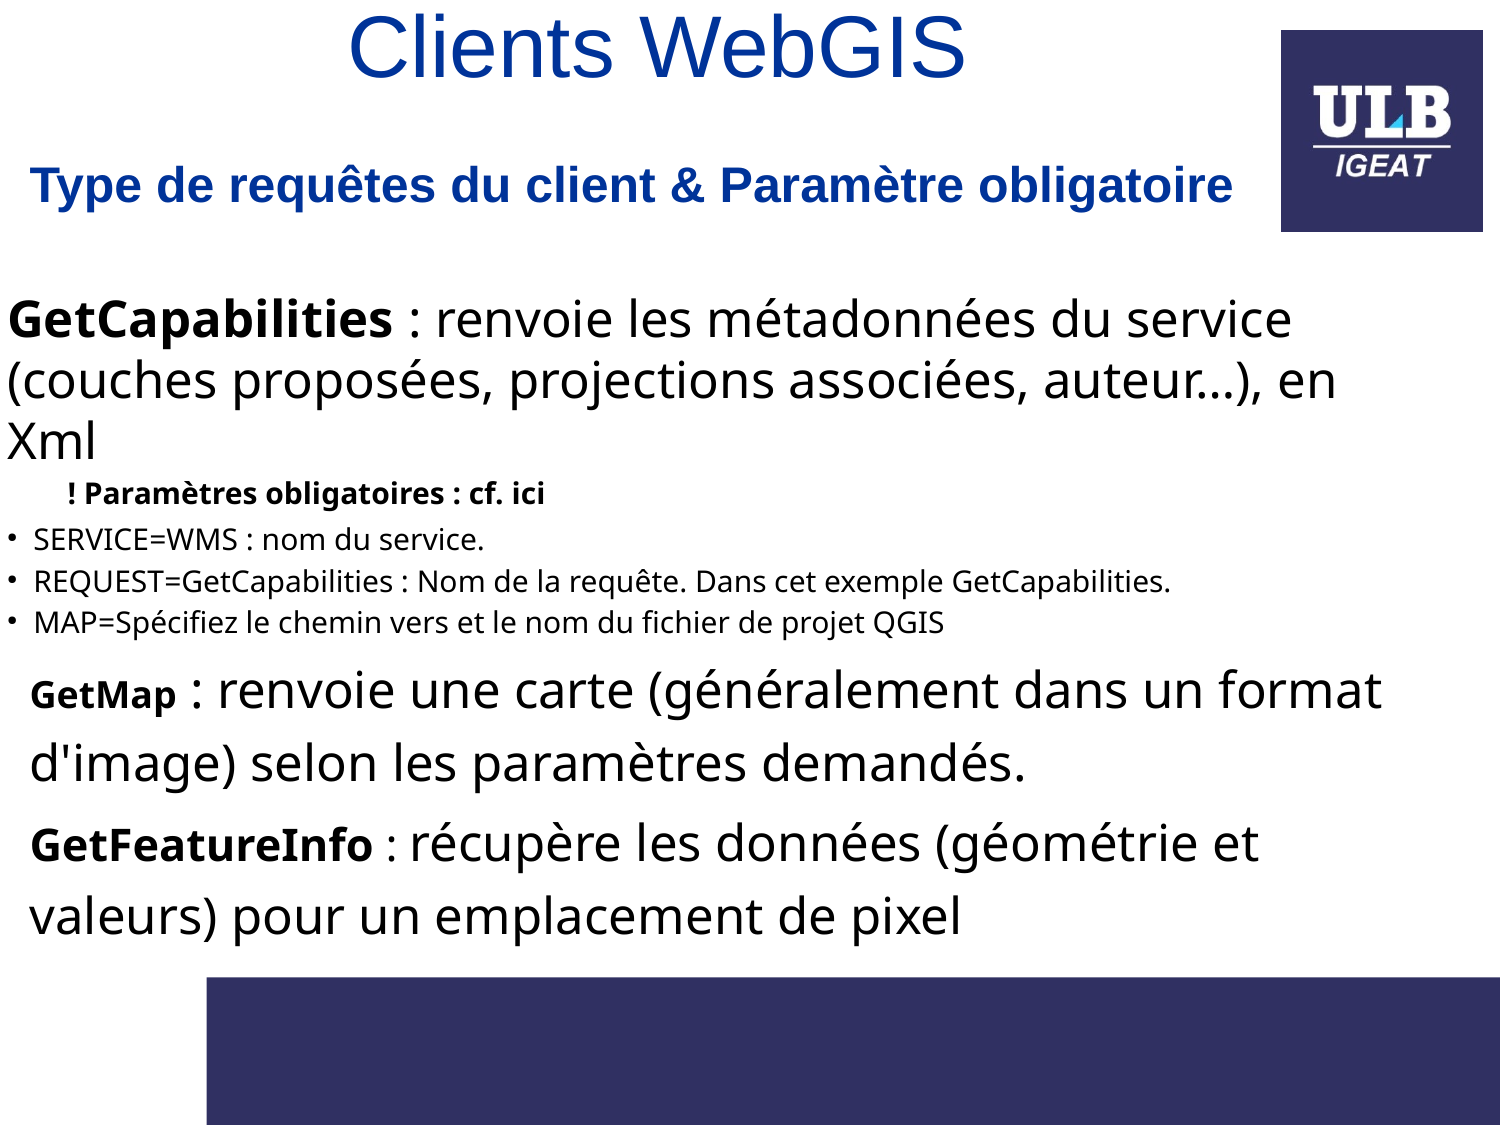

Clients WebGIS
# Type de requêtes du client & Paramètre obligatoire
GetCapabilities : renvoie les métadonnées du service (couches proposées, projections associées, auteur…), en Xml
  ! Paramètres obligatoires : cf. ici
SERVICE=WMS : nom du service.
REQUEST=GetCapabilities : Nom de la requête. Dans cet exemple GetCapabilities.
MAP=Spécifiez le chemin vers et le nom du fichier de projet QGIS
GetMap : renvoie une carte (généralement dans un format d'image) selon les paramètres demandés.
GetFeatureInfo : récupère les données (géométrie et valeurs) pour un emplacement de pixel